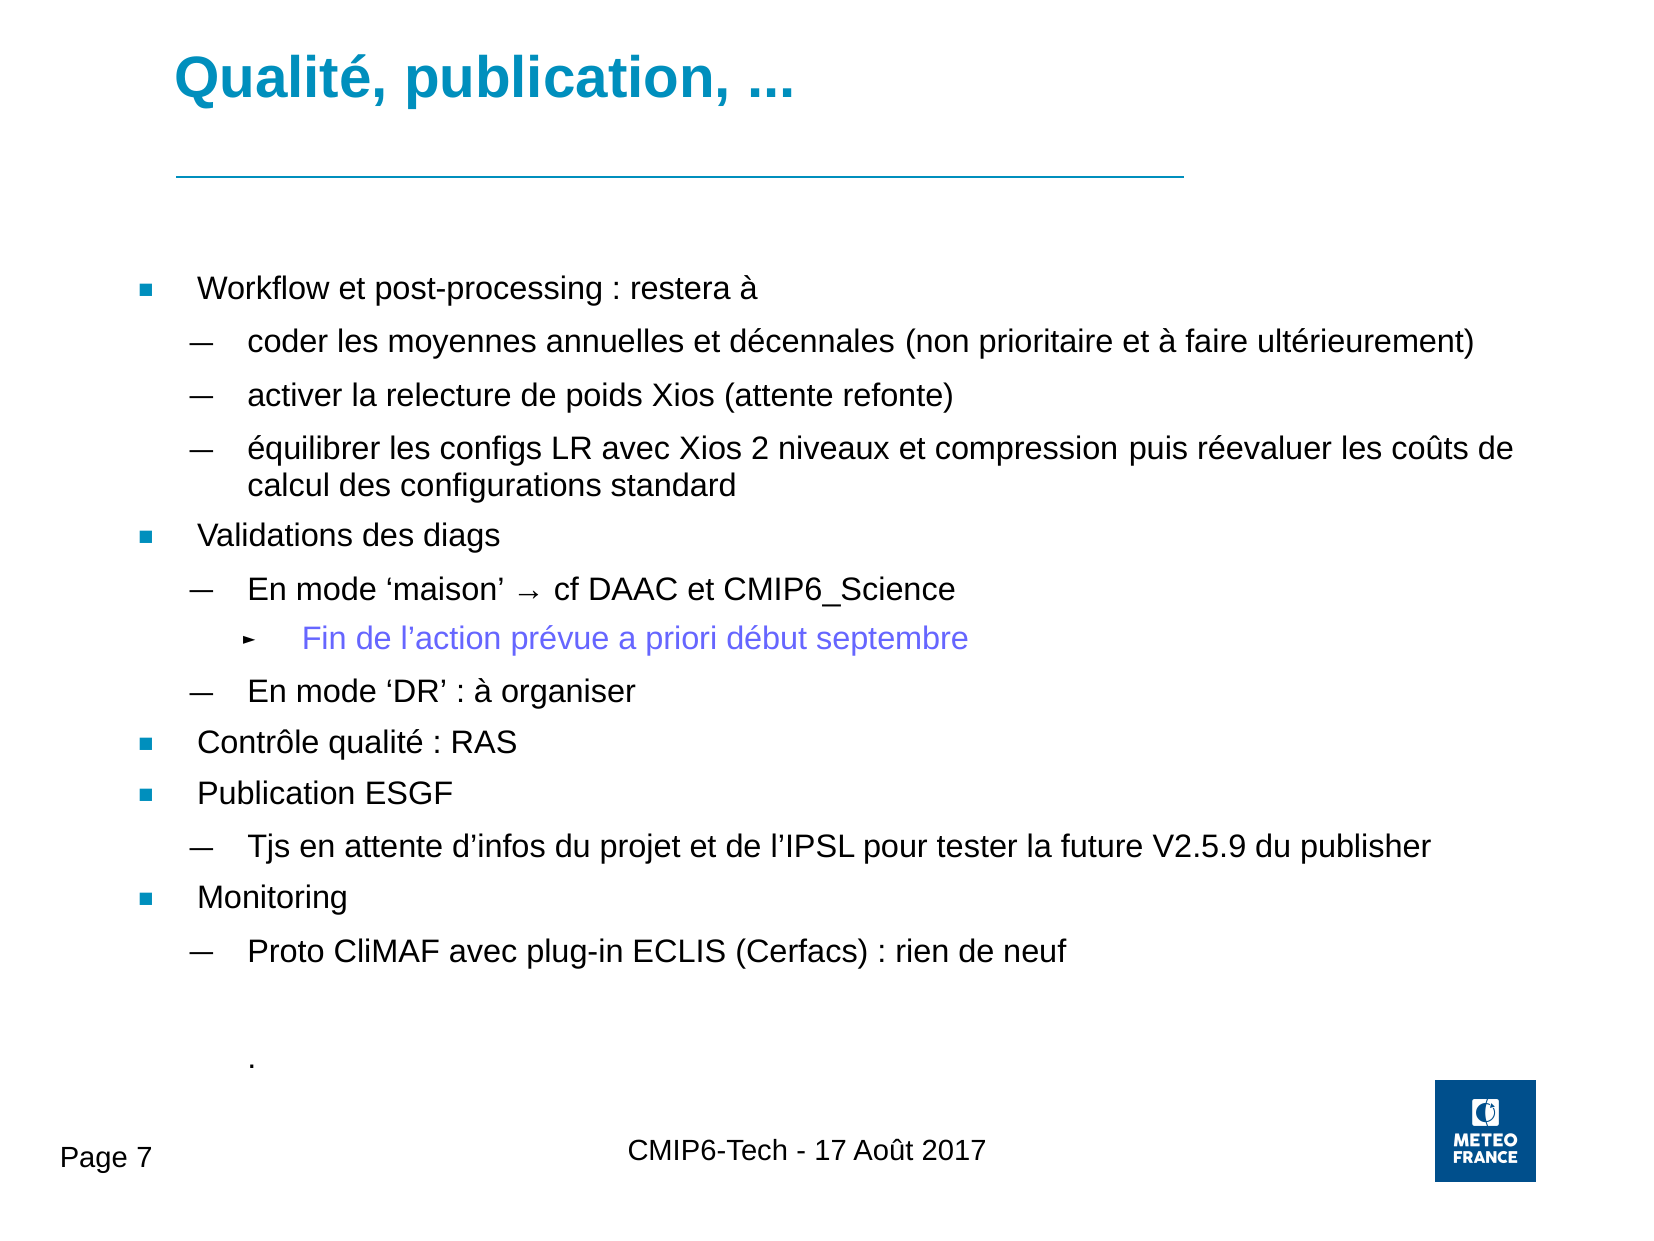

# Qualité, publication, ...
Workflow et post-processing : restera à
coder les moyennes annuelles et décennales (non prioritaire et à faire ultérieurement)
activer la relecture de poids Xios (attente refonte)
équilibrer les configs LR avec Xios 2 niveaux et compression puis réevaluer les coûts de calcul des configurations standard
Validations des diags
En mode ‘maison’ → cf DAAC et CMIP6_Science
Fin de l’action prévue a priori début septembre
En mode ‘DR’ : à organiser
Contrôle qualité : RAS
Publication ESGF
Tjs en attente d’infos du projet et de l’IPSL pour tester la future V2.5.9 du publisher
Monitoring
Proto CliMAF avec plug-in ECLIS (Cerfacs) : rien de neuf
.
CMIP6-Tech - 17 Août 2017
7